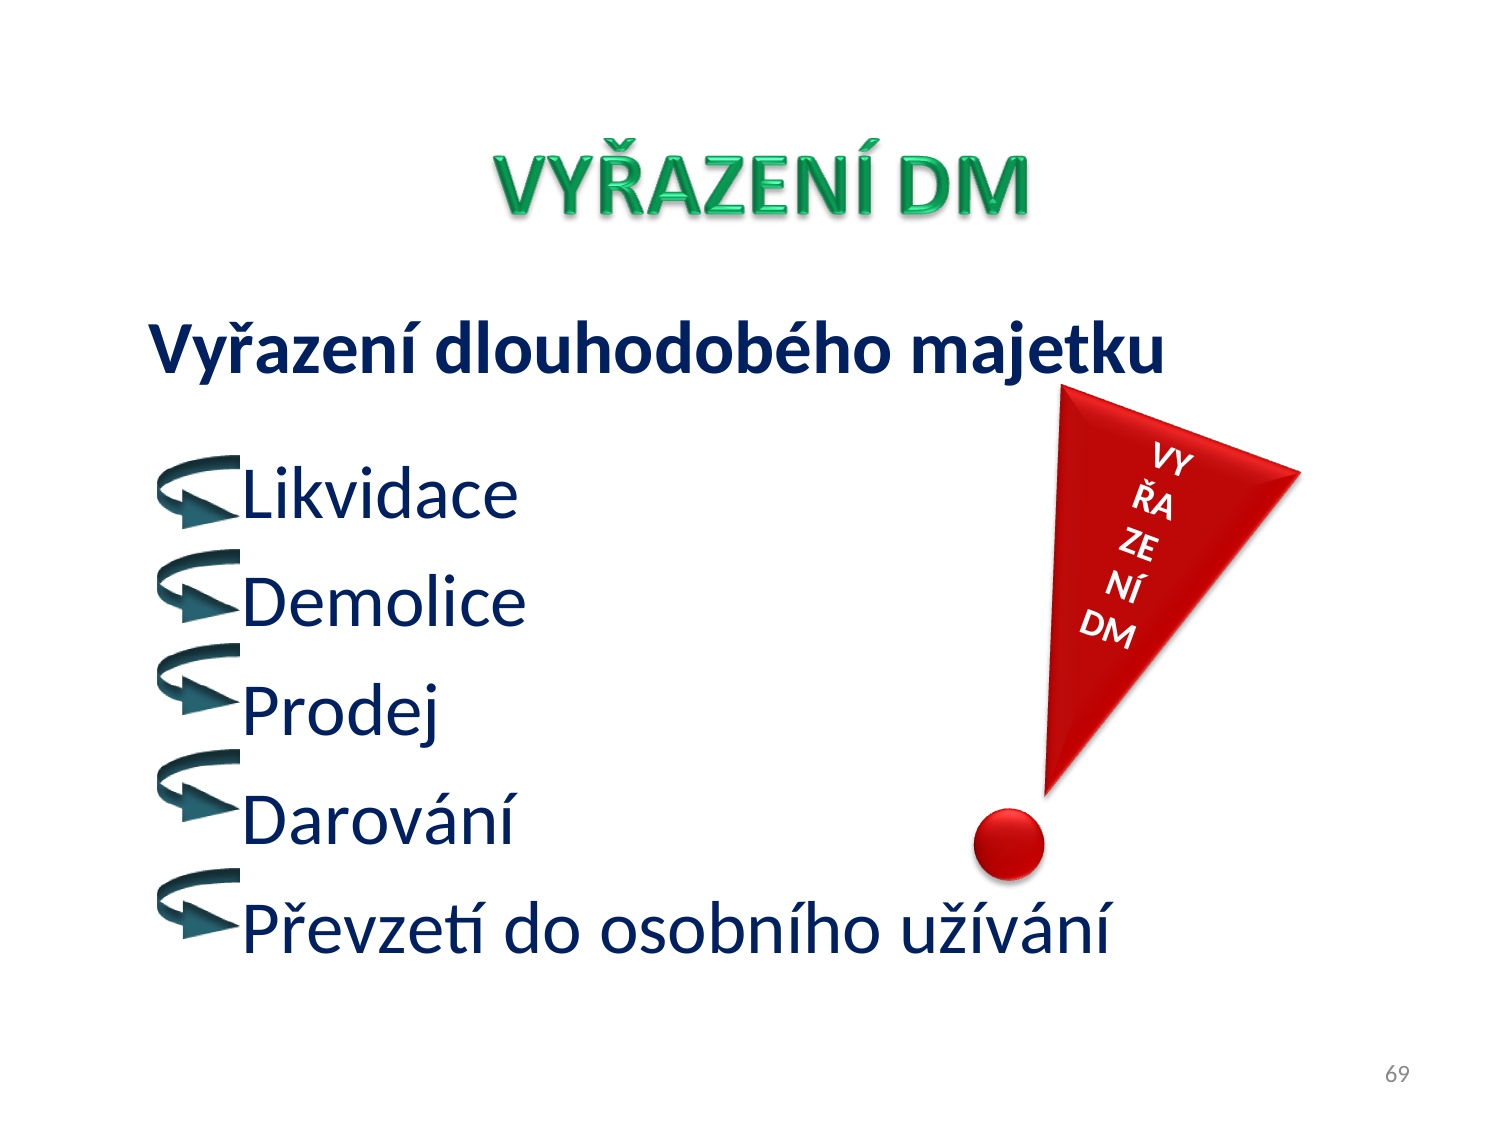

# Vyřazení dlouhodobého majetku
		Likvidace
		Demolice
		Prodej
		Darování
		Převzetí do osobního užívání
VY
ŘA
ZE
NÍ DM